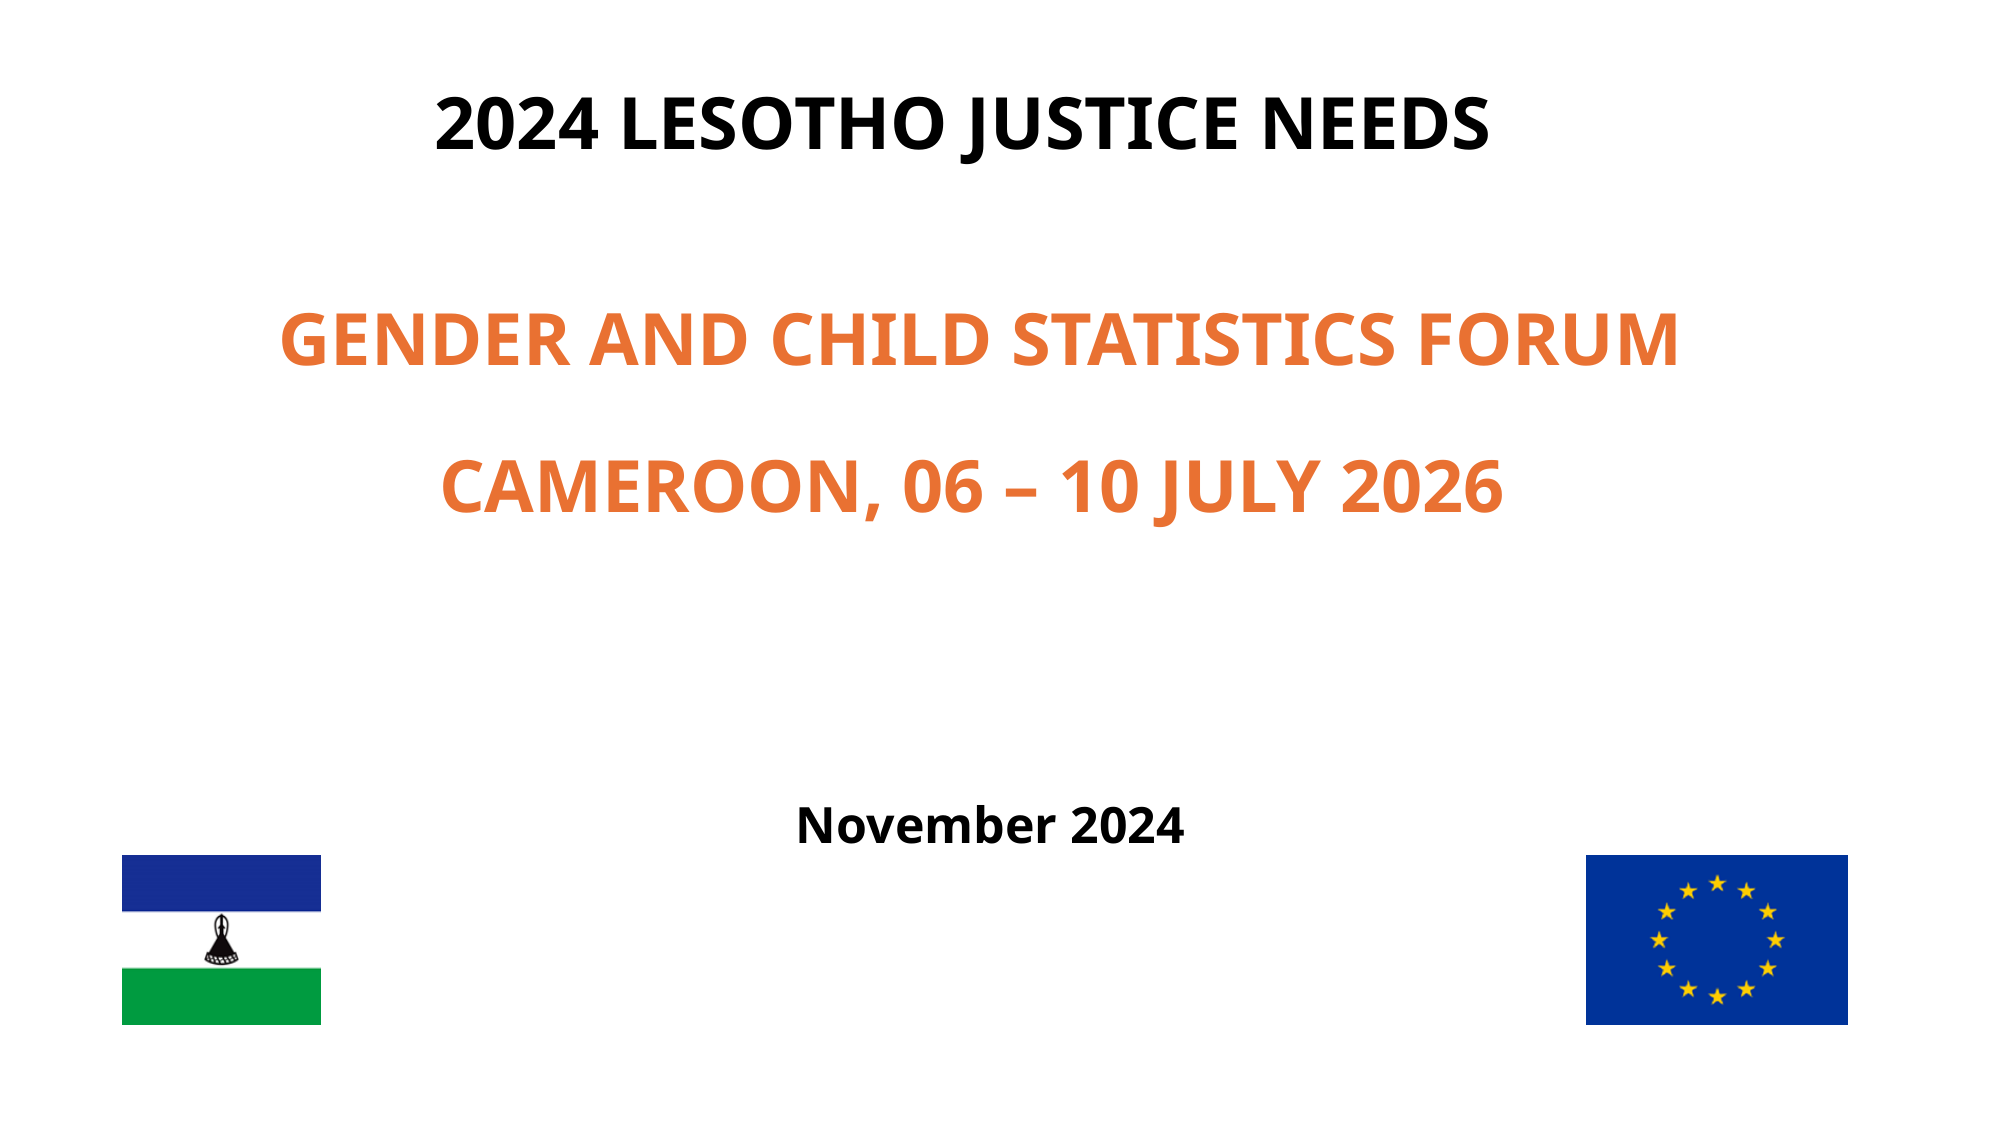

# 2024 LESOTHO JUSTICE NEEDS GENDER AND CHILD STATISTICS FORUM CAMEROON, 06 – 10 JULY 2026
November 2024